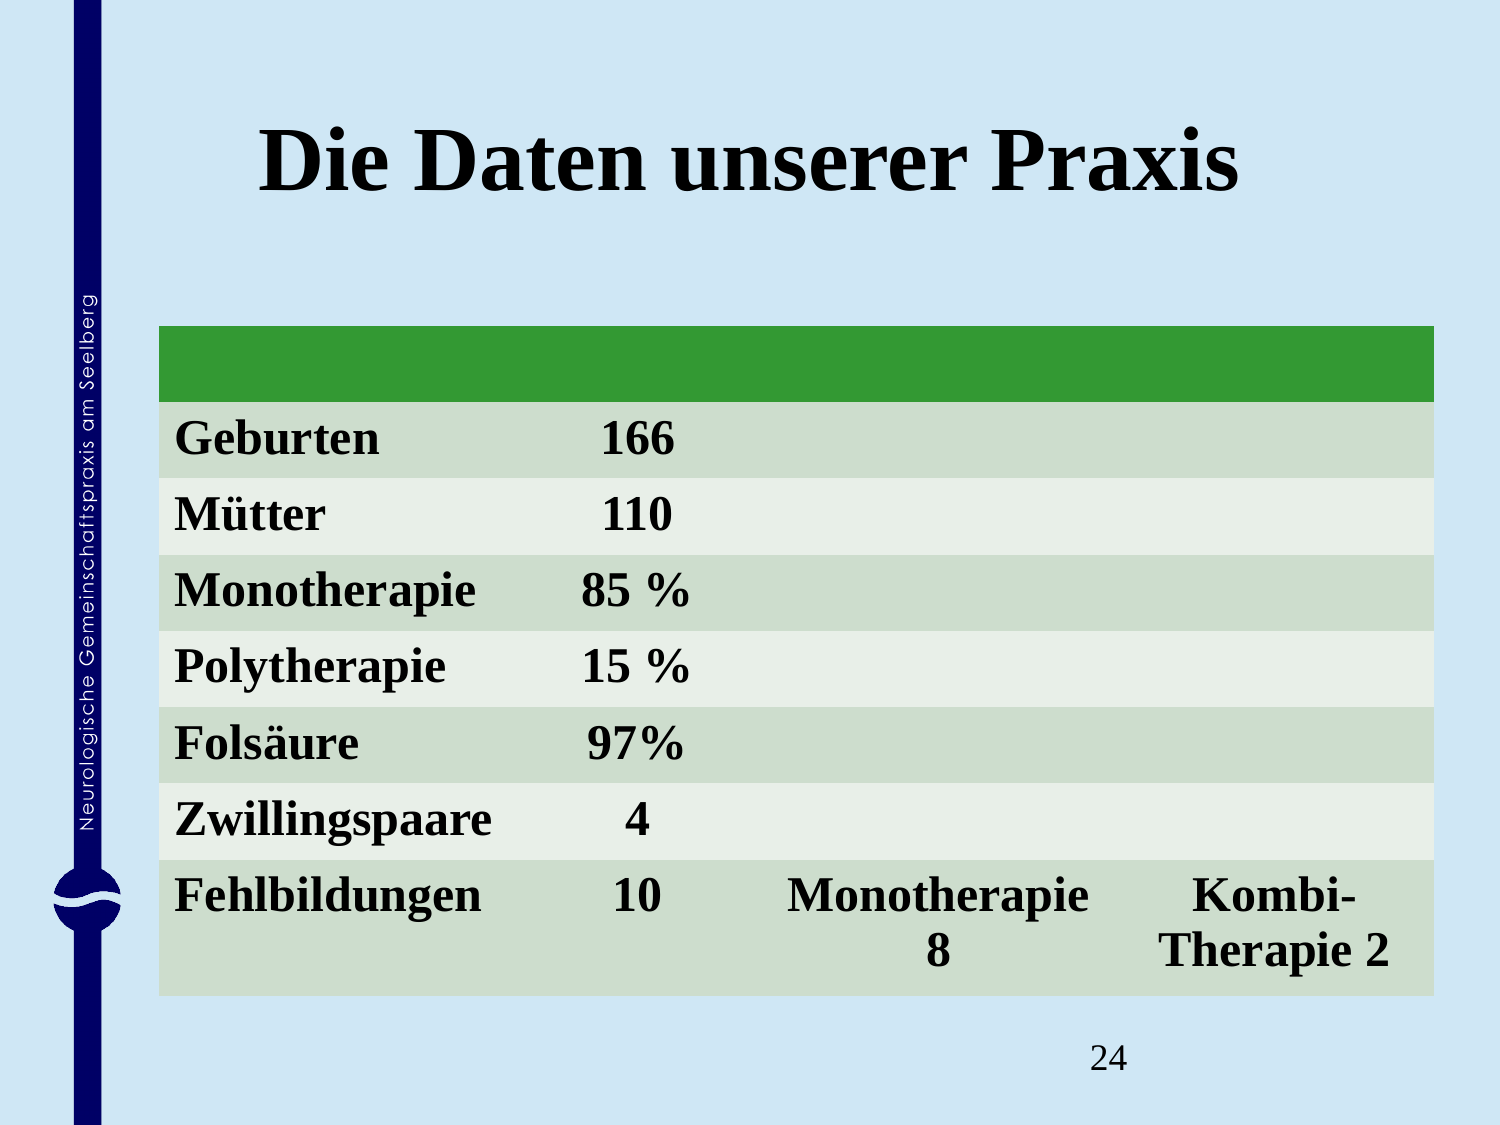

# Die Daten unserer Praxis
| | | | |
| --- | --- | --- | --- |
| Geburten | 166 | | |
| Mütter | 110 | | |
| Monotherapie | 85 % | | |
| Polytherapie | 15 % | | |
| Folsäure | 97% | | |
| Zwillingspaare | 4 | | |
| Fehlbildungen | 10 | Monotherapie 8 | Kombi-Therapie 2 |